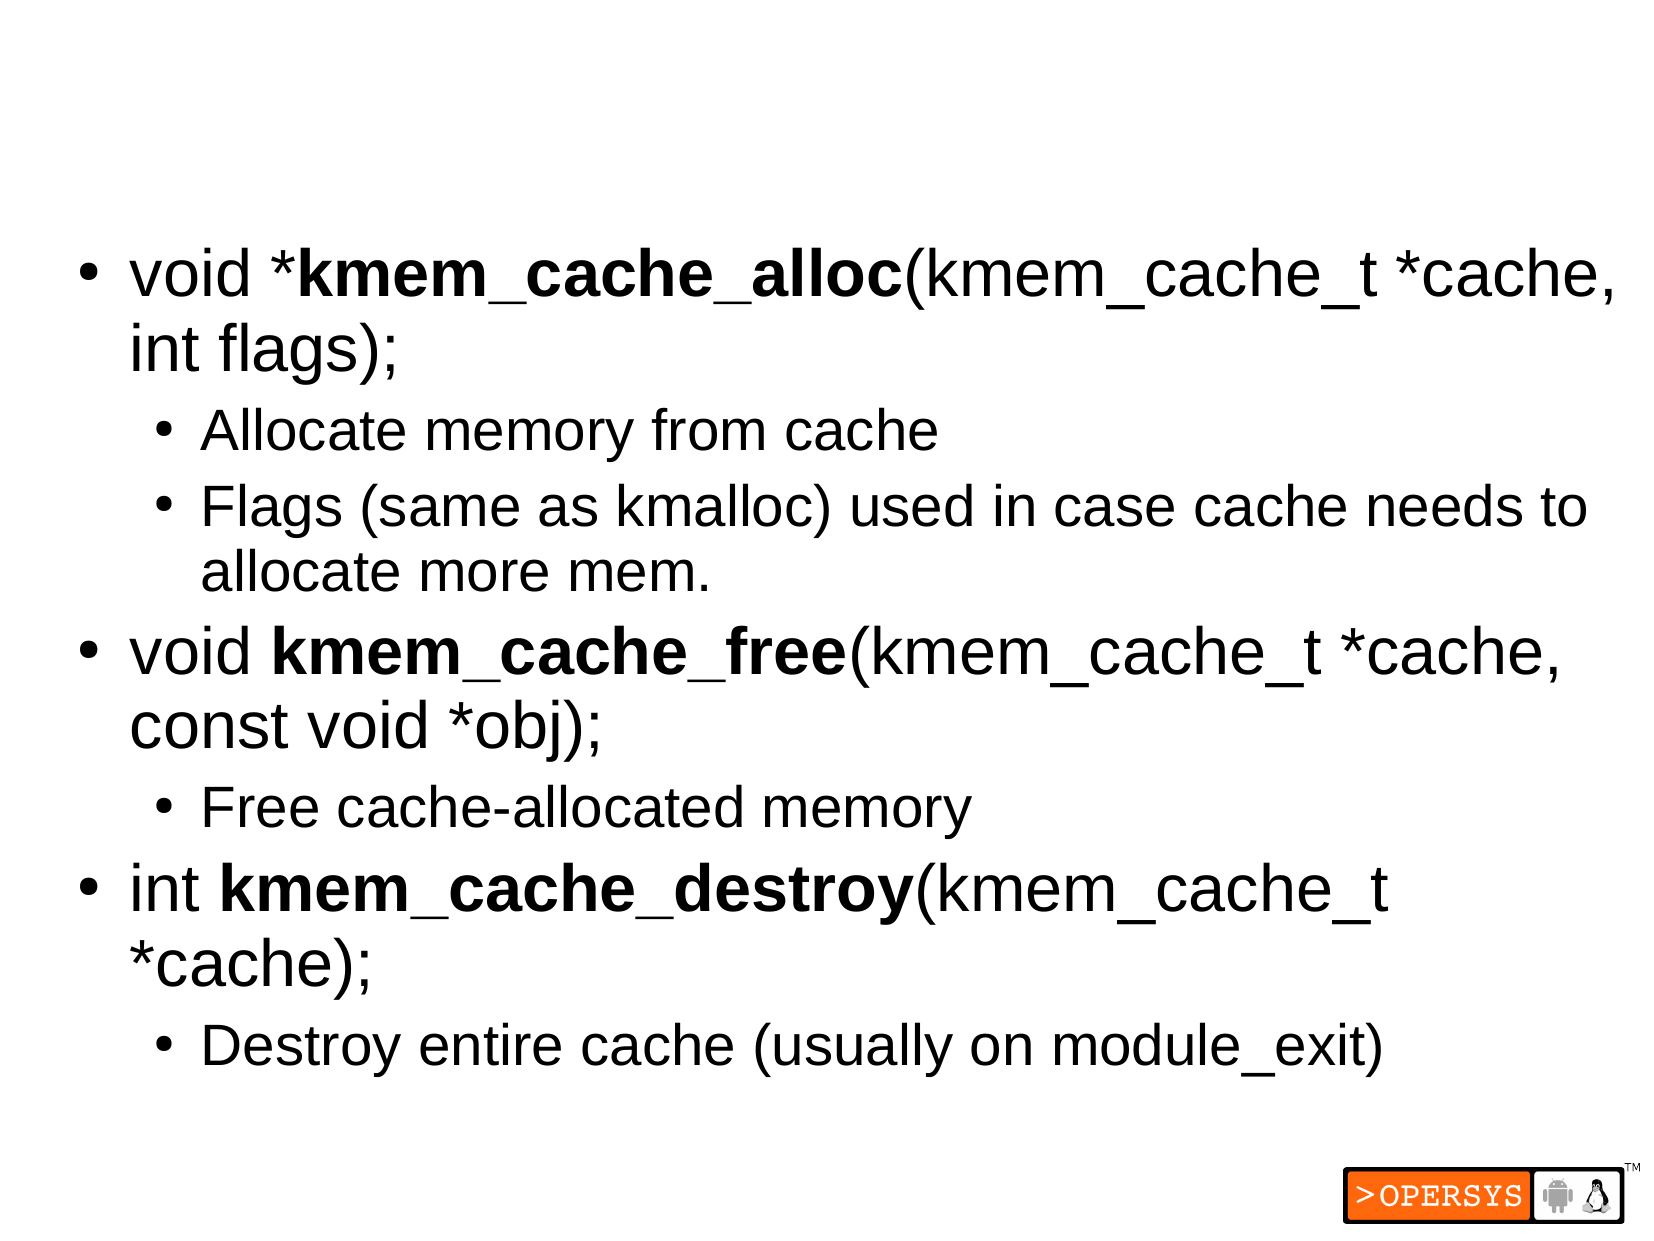

# void *kmem_cache_alloc(kmem_cache_t *cache, int flags);
Allocate memory from cache
Flags (same as kmalloc) used in case cache needs to allocate more mem.
void kmem_cache_free(kmem_cache_t *cache, const void *obj);
Free cache-allocated memory
int kmem_cache_destroy(kmem_cache_t *cache);
Destroy entire cache (usually on module_exit)